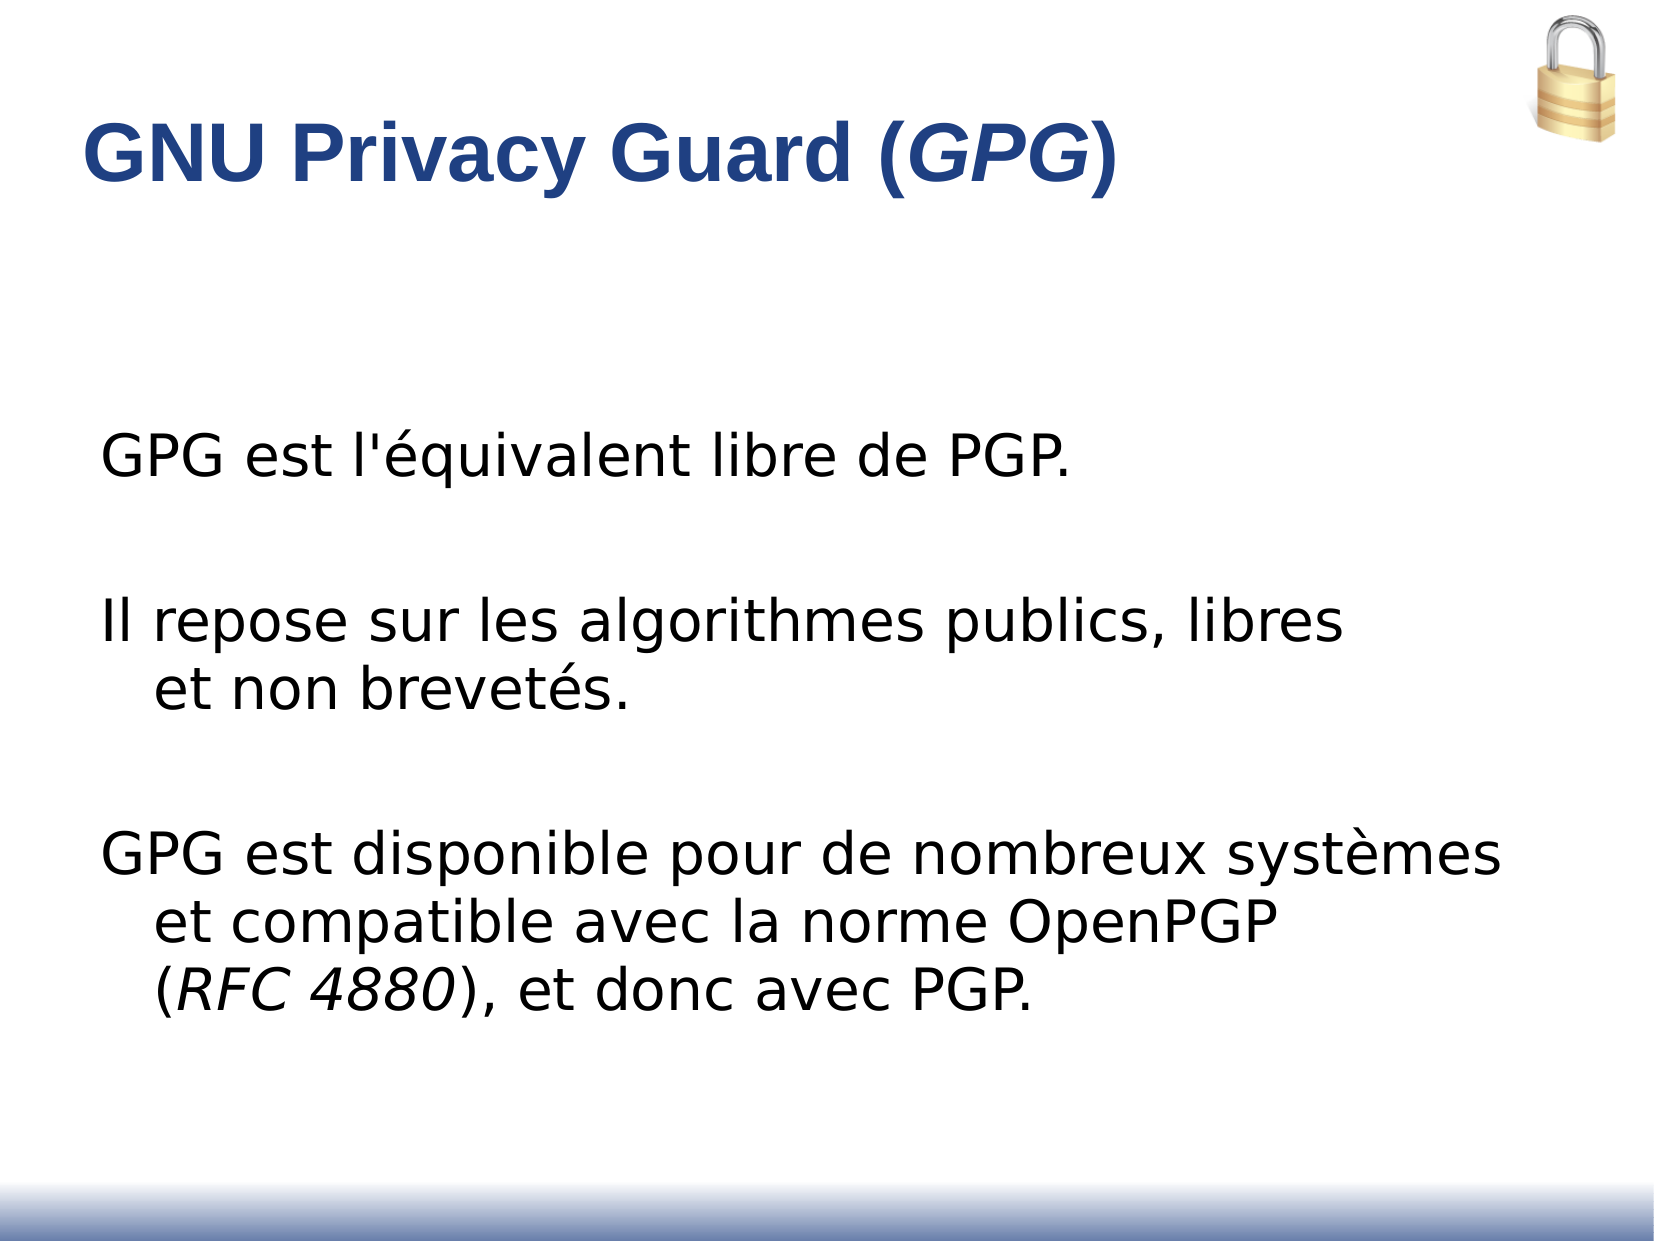

# GNU Privacy Guard (GPG)
GPG est l'équivalent libre de PGP.
Il repose sur les algorithmes publics, libres
et non brevetés.
GPG est disponible pour de nombreux systèmes et compatible avec la norme OpenPGP
(RFC 4880), et donc avec PGP.